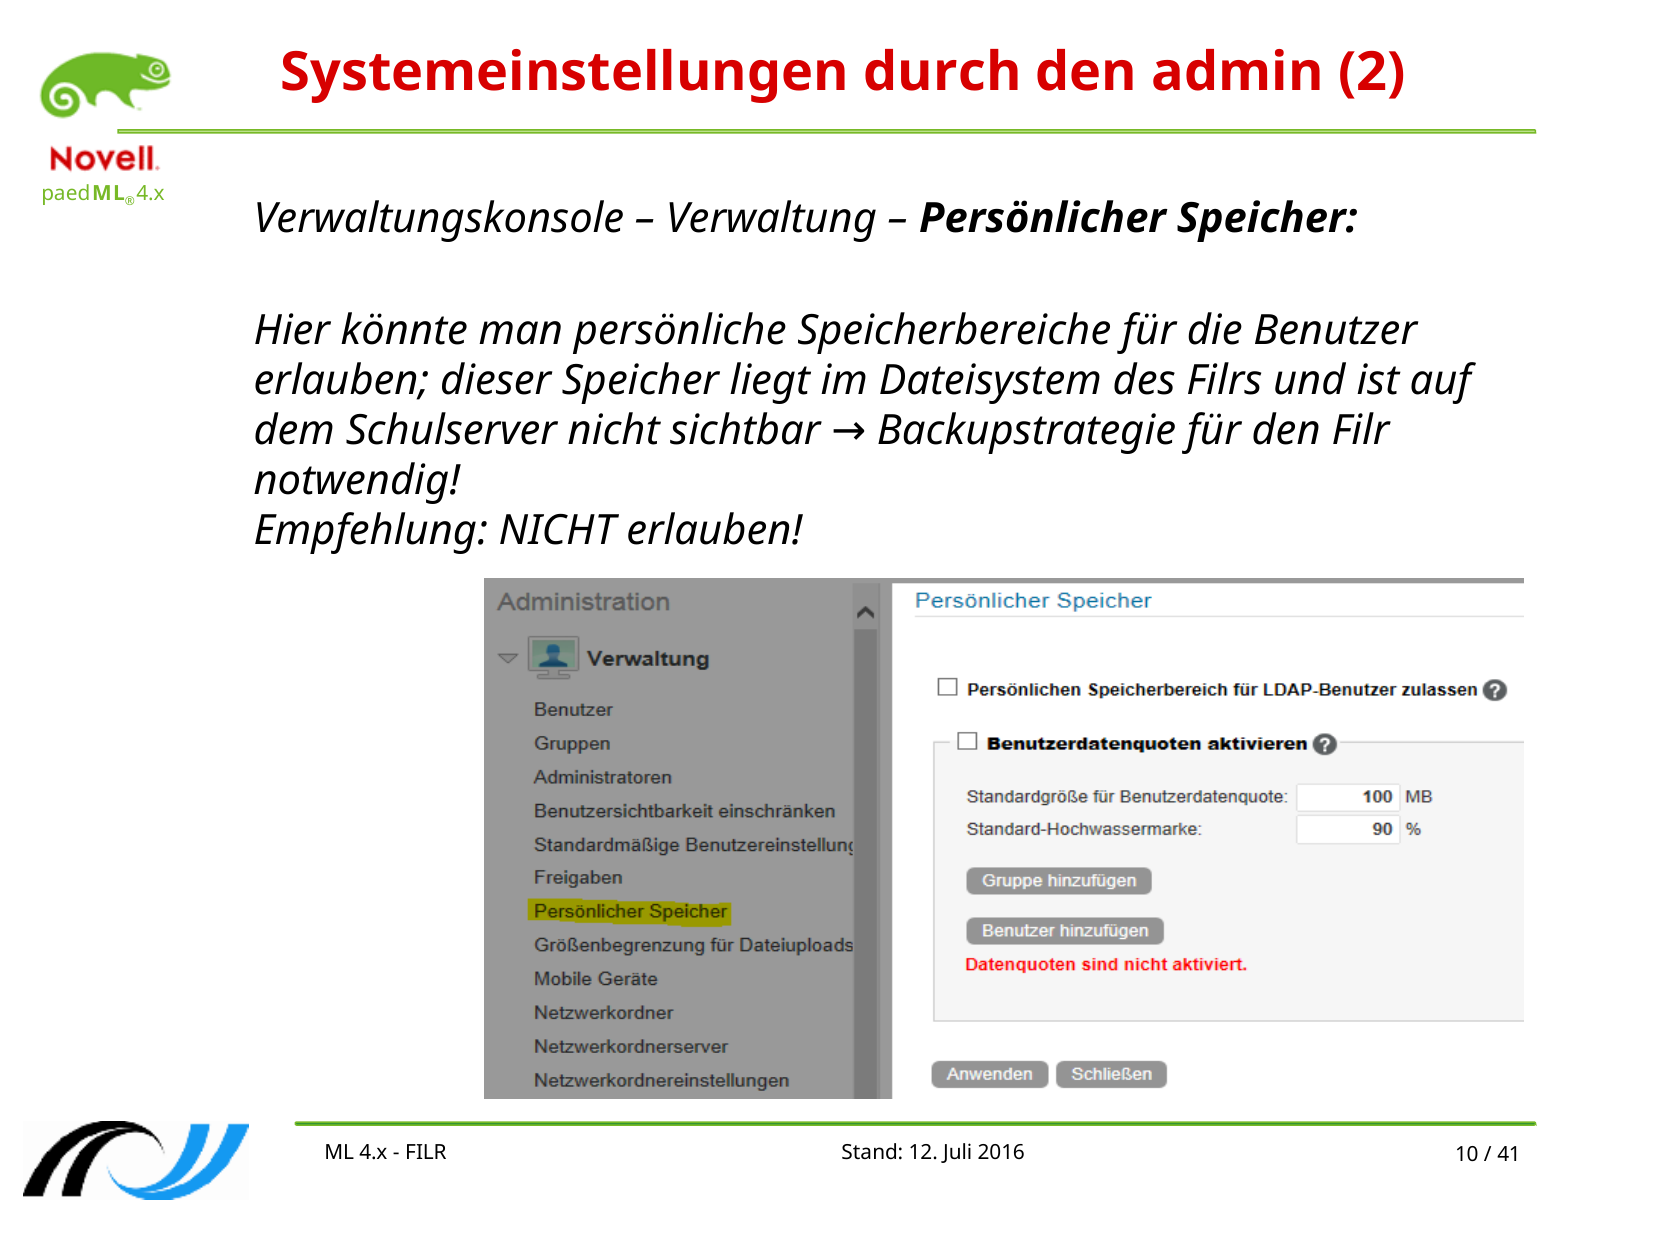

# Systemeinstellungen durch den admin (2)
Verwaltungskonsole – Verwaltung – Persönlicher Speicher:
Hier könnte man persönliche Speicherbereiche für die Benutzer erlauben; dieser Speicher liegt im Dateisystem des Filrs und ist auf dem Schulserver nicht sichtbar → Backupstrategie für den Filr notwendig!
Empfehlung: NICHT erlauben!
ML 4.x - FILR
12. Juli 2016
10